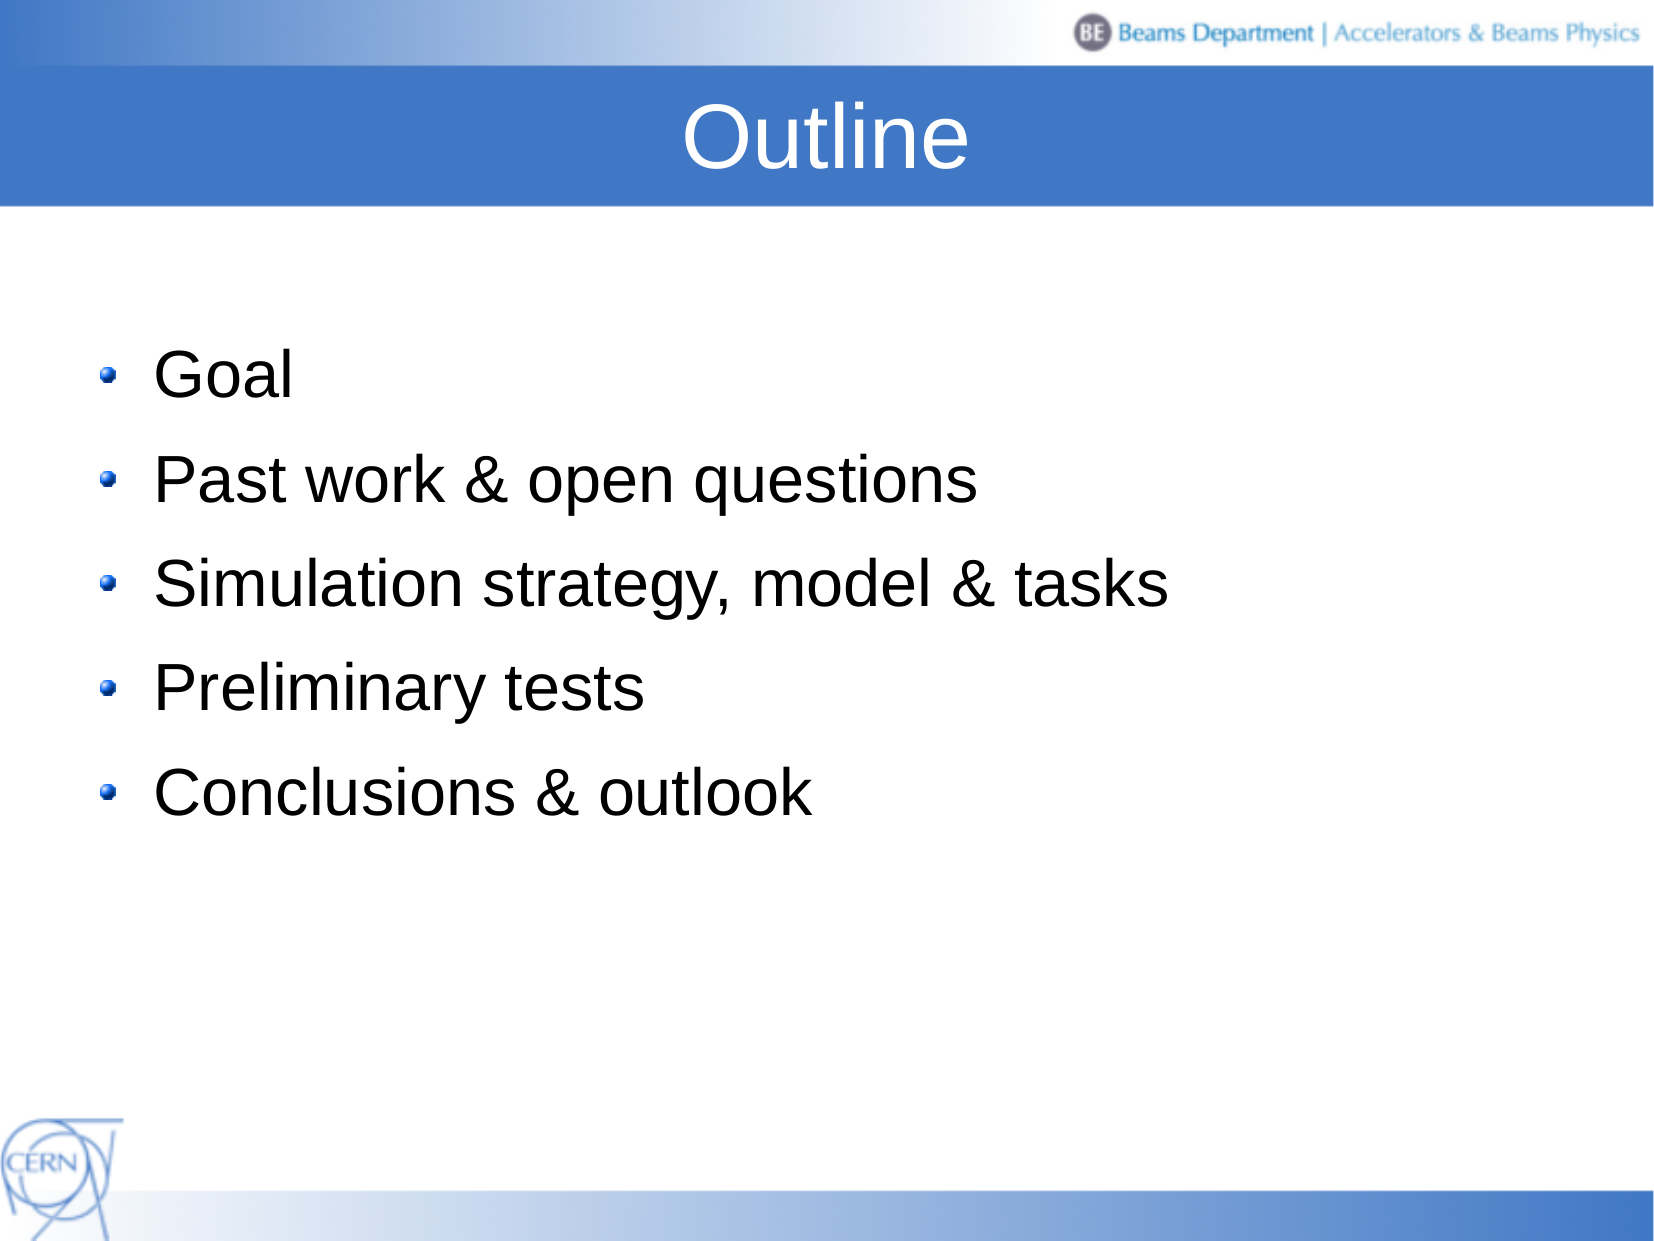

# Outline
Goal
Past work & open questions
Simulation strategy, model & tasks
Preliminary tests
Conclusions & outlook